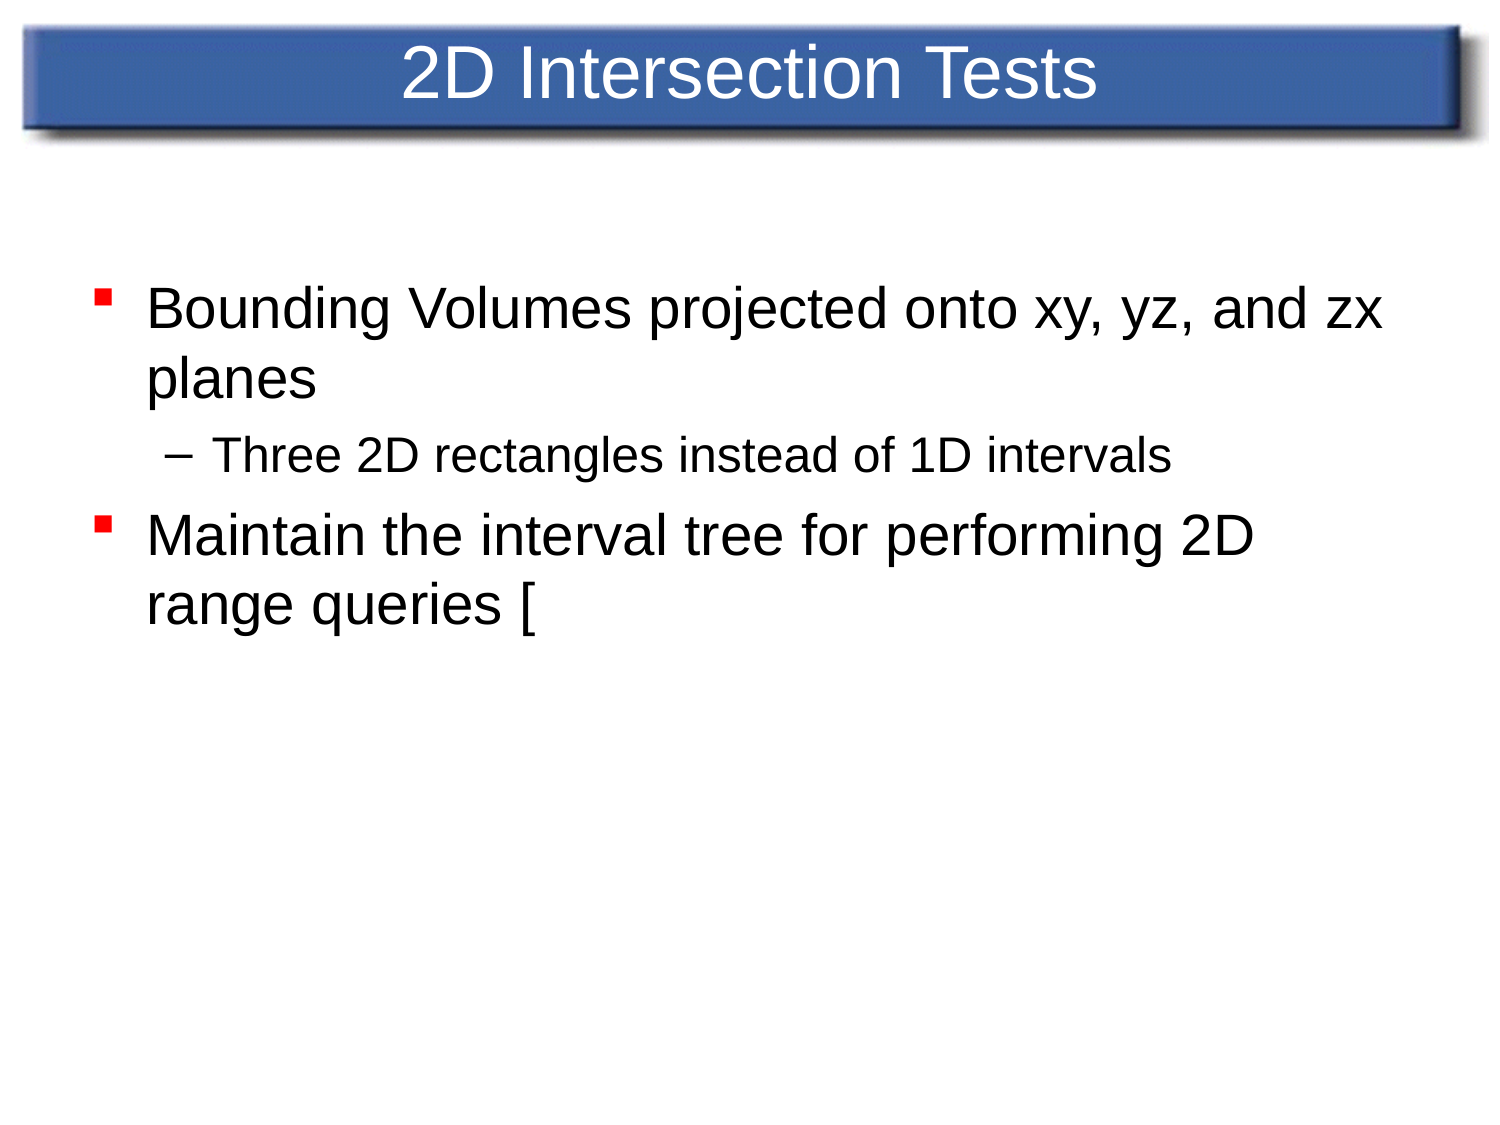

# 2D Intersection Tests
Bounding Volumes projected onto xy, yz, and zx planes
Three 2D rectangles instead of 1D intervals
Maintain the interval tree for performing 2D range queries [